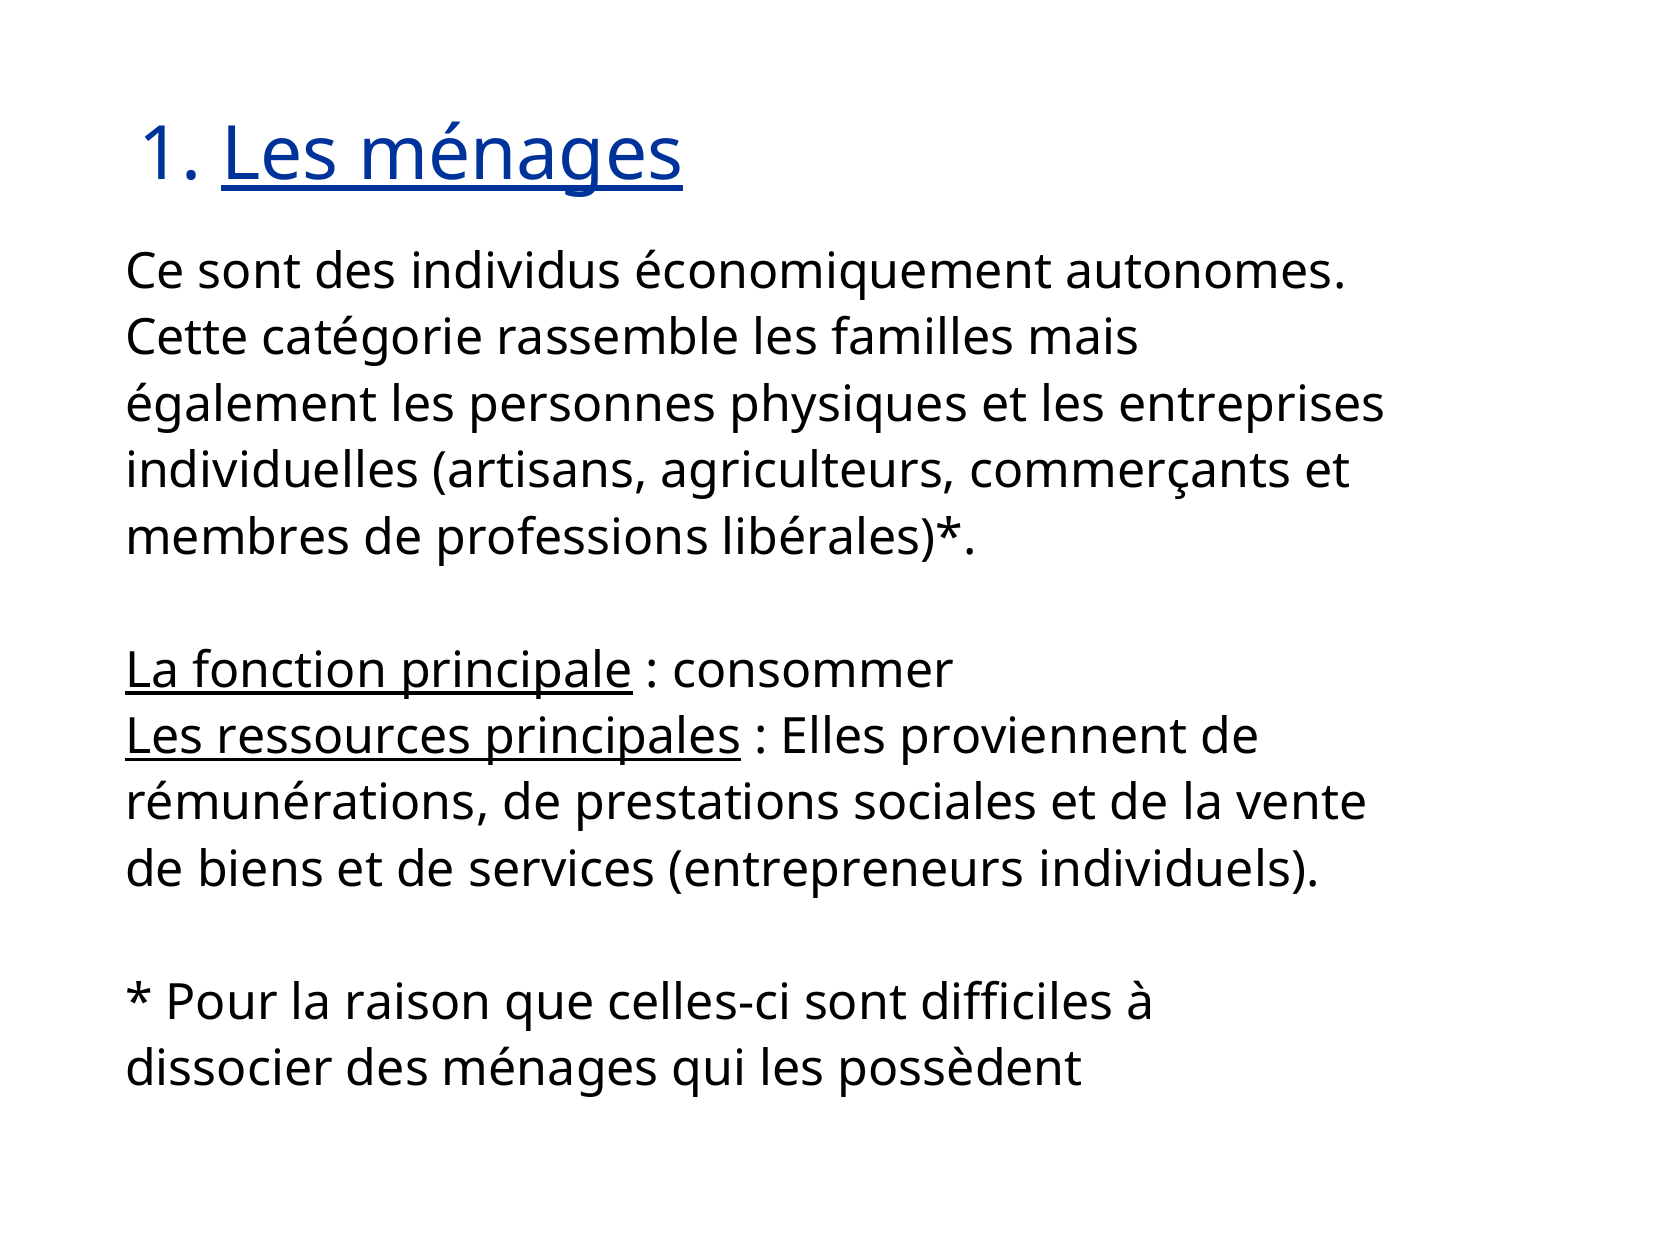

# 1. Les ménages
Ce sont des individus économiquement autonomes.
Cette catégorie rassemble les familles mais
également les personnes physiques et les entreprises
individuelles (artisans, agriculteurs, commerçants et
membres de professions libérales)*.
La fonction principale : consommer
Les ressources principales : Elles proviennent de
rémunérations, de prestations sociales et de la vente
de biens et de services (entrepreneurs individuels).
* Pour la raison que celles-ci sont difficiles à
dissocier des ménages qui les possèdent